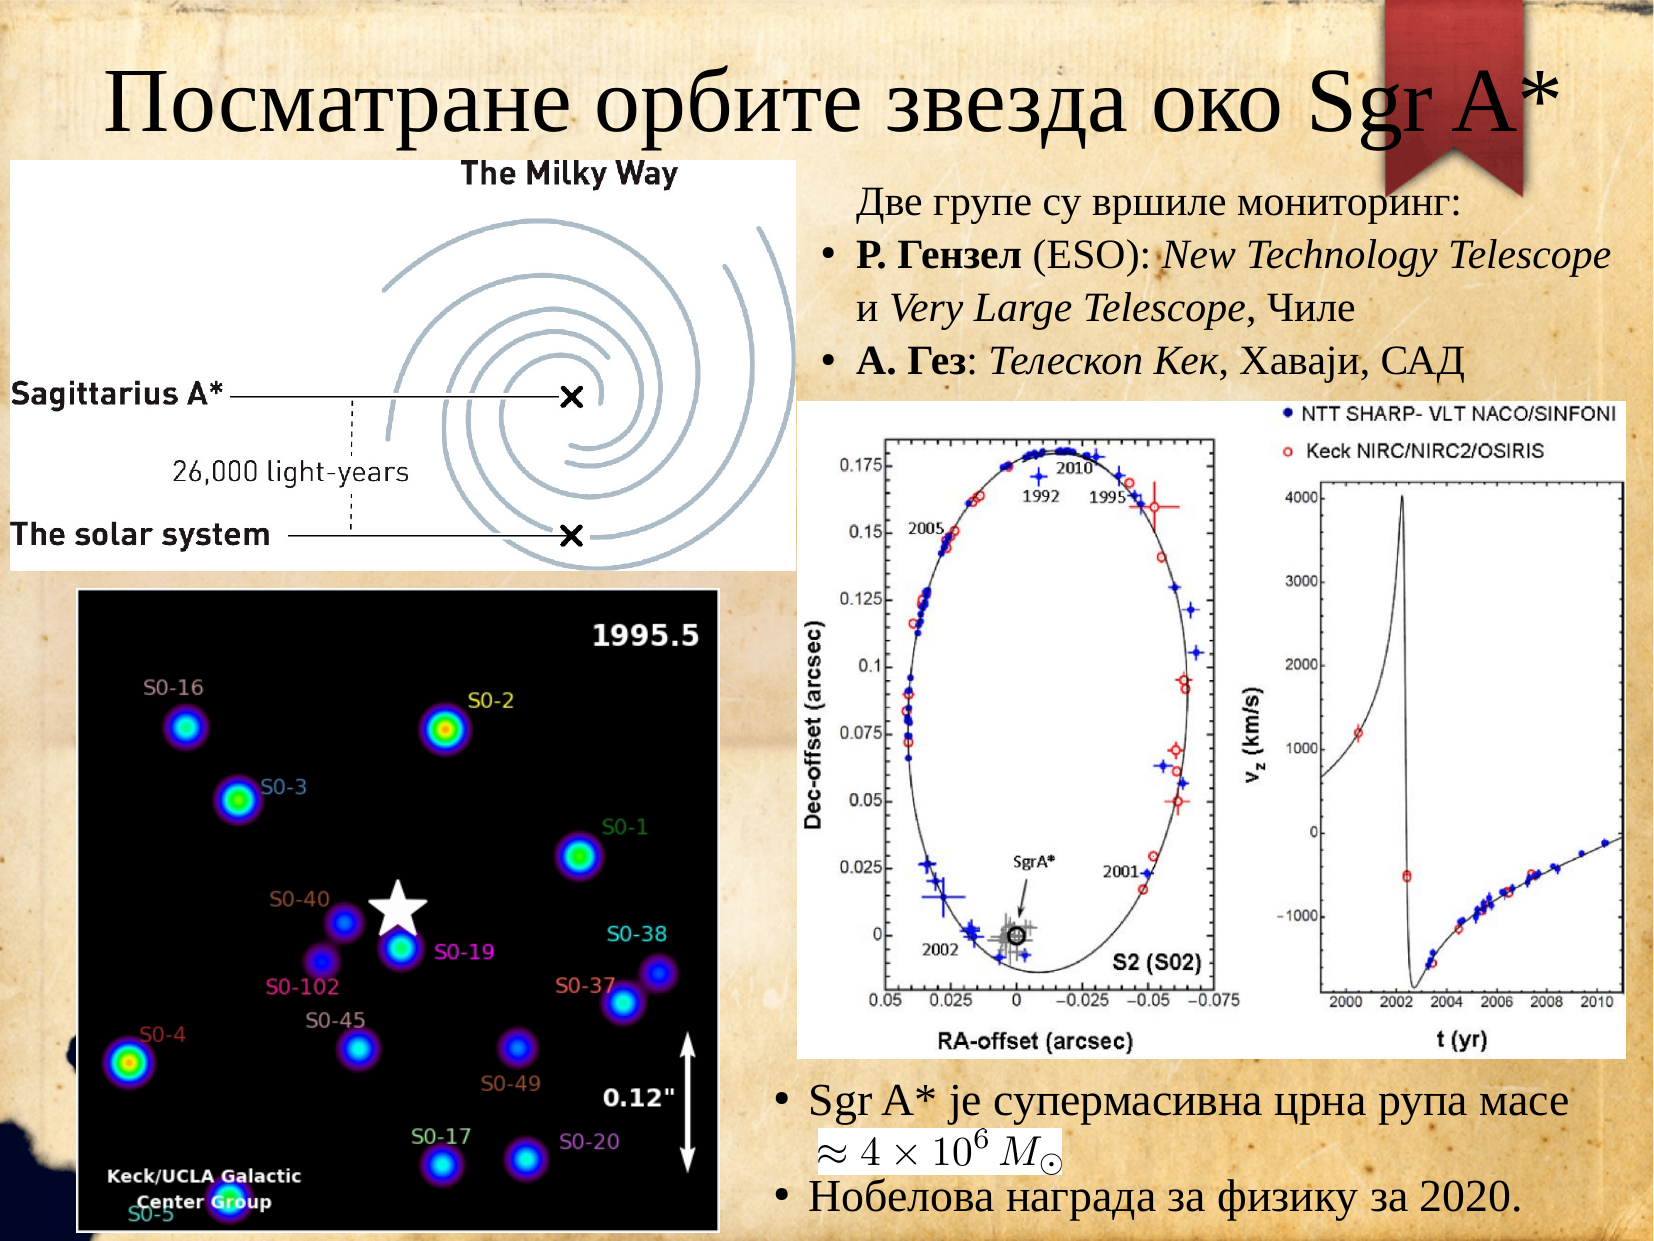

Посматране орбите звезда око Sgr A*
# Две групе су вршиле мониторинг:
Р. Гензел (ESO): New Technology Telescope и Very Large Telescope, Чиле
А. Гез: Телескоп Кек, Хаваји, САД
Sgr A* је супермасивна црна рупа масе
Нобелова награда за физику за 2020.